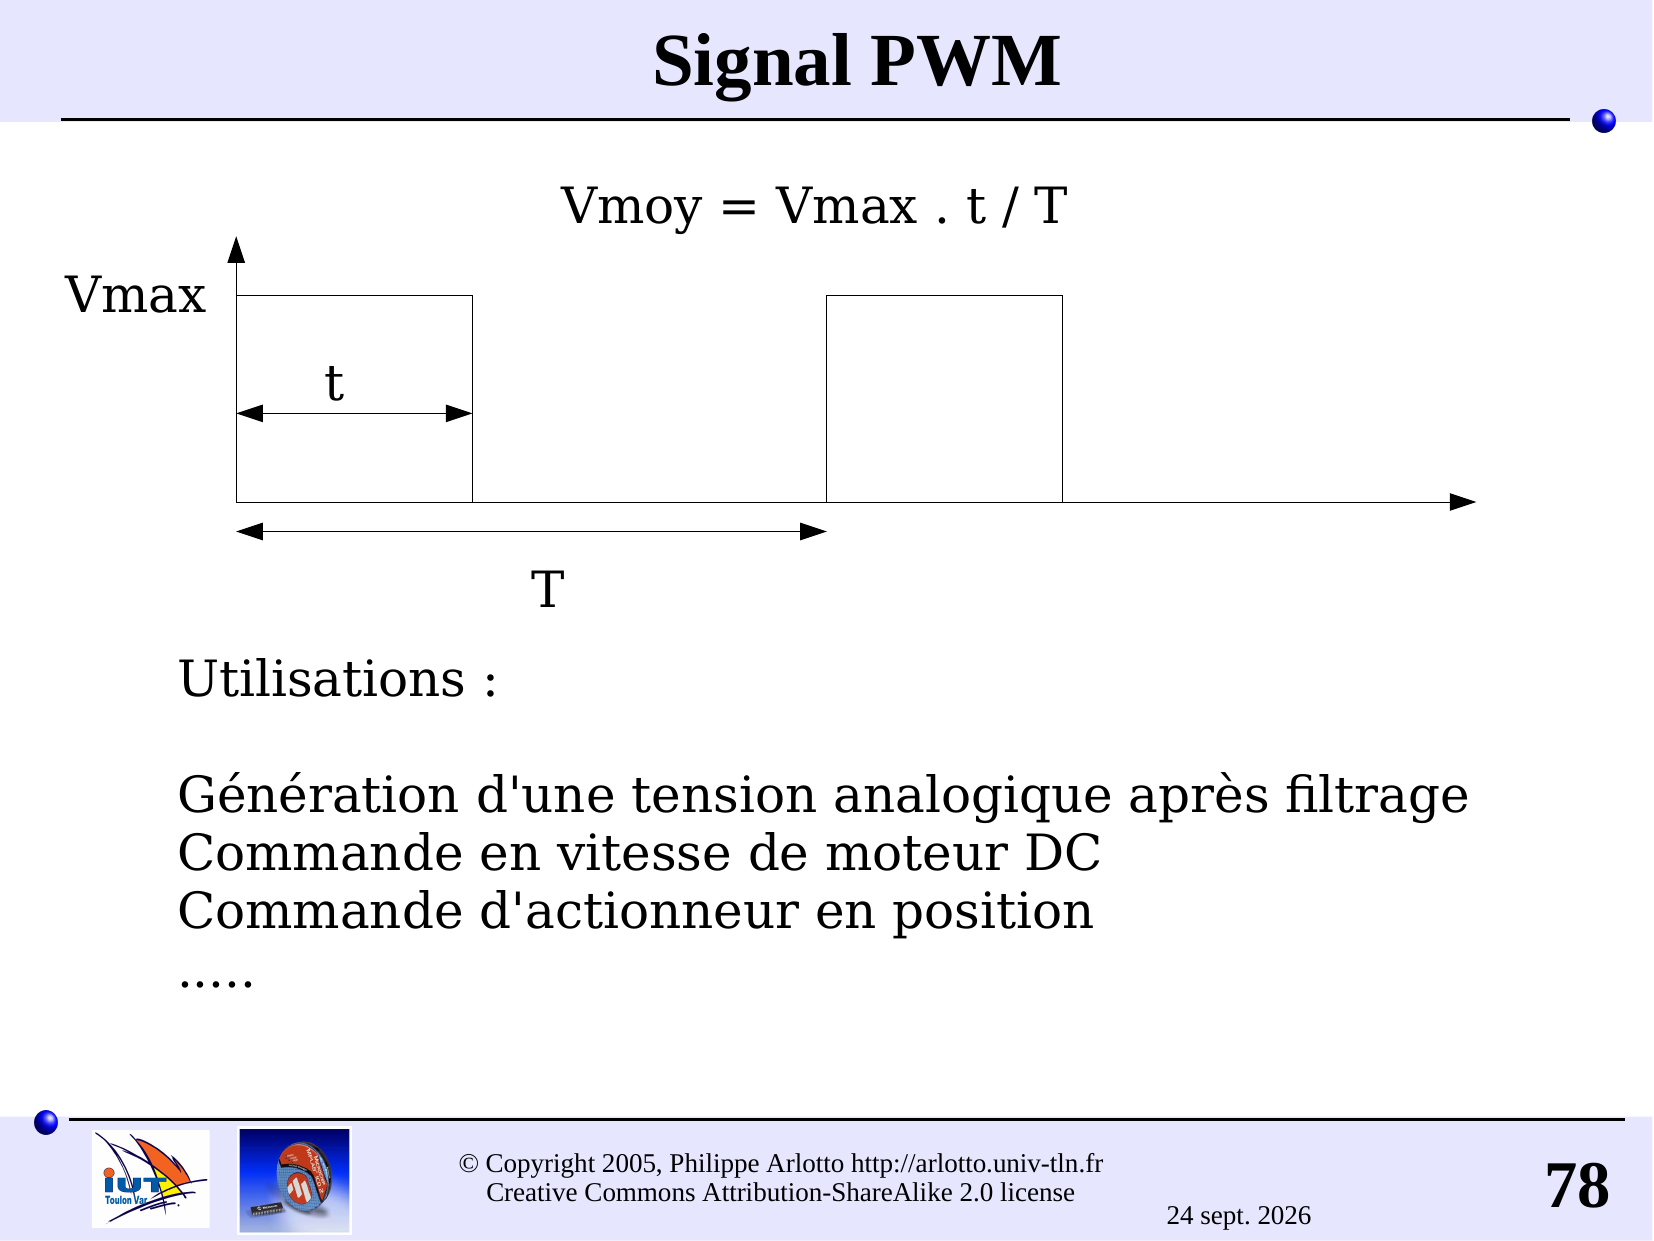

# Signal PWM
Vmoy = Vmax . t / T
Vmax
t
T
Utilisations :
Génération d'une tension analogique après filtrage
Commande en vitesse de moteur DC
Commande d'actionneur en position
.....